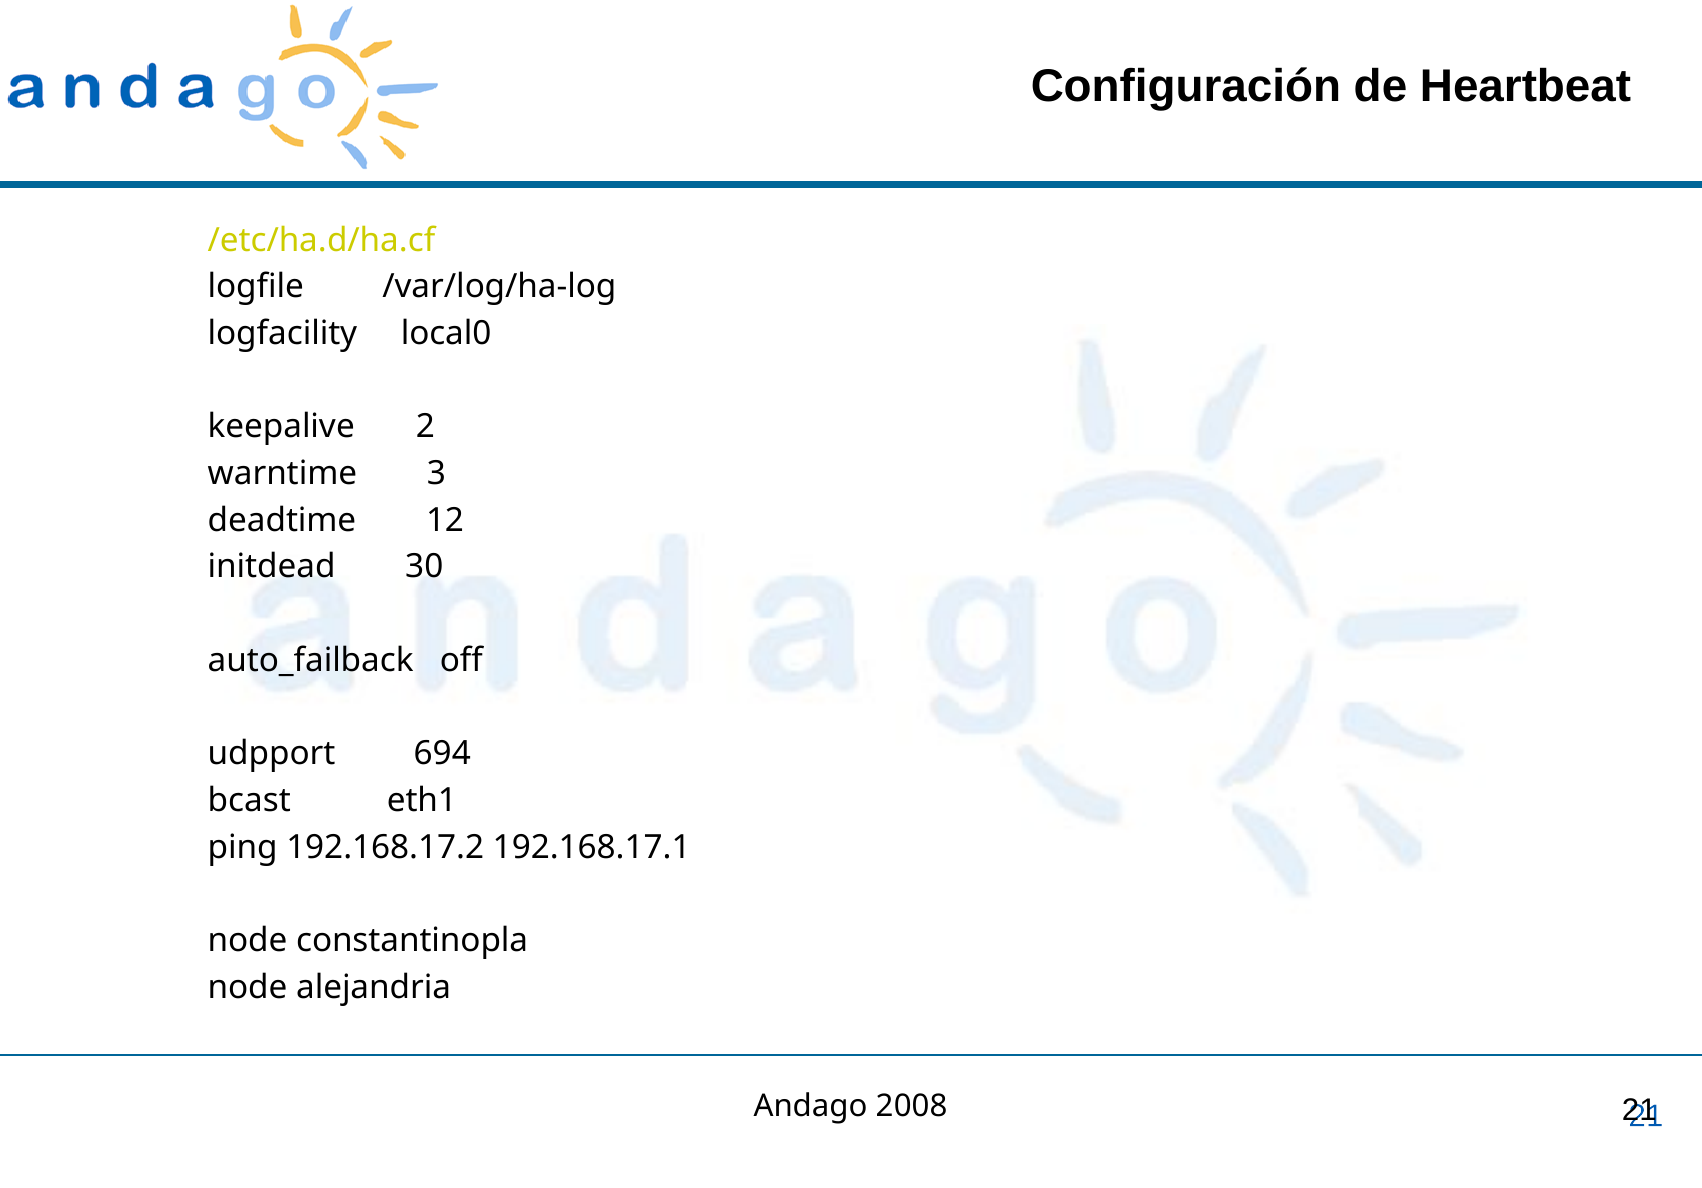

# Configuración de Heartbeat
/etc/ha.d/ha.cf
logfile /var/log/ha-log
logfacility local0
keepalive 2
warntime 3
deadtime 12
initdead 30
auto_failback off
udpport 694
bcast eth1
ping 192.168.17.2 192.168.17.1
node constantinopla
node alejandria